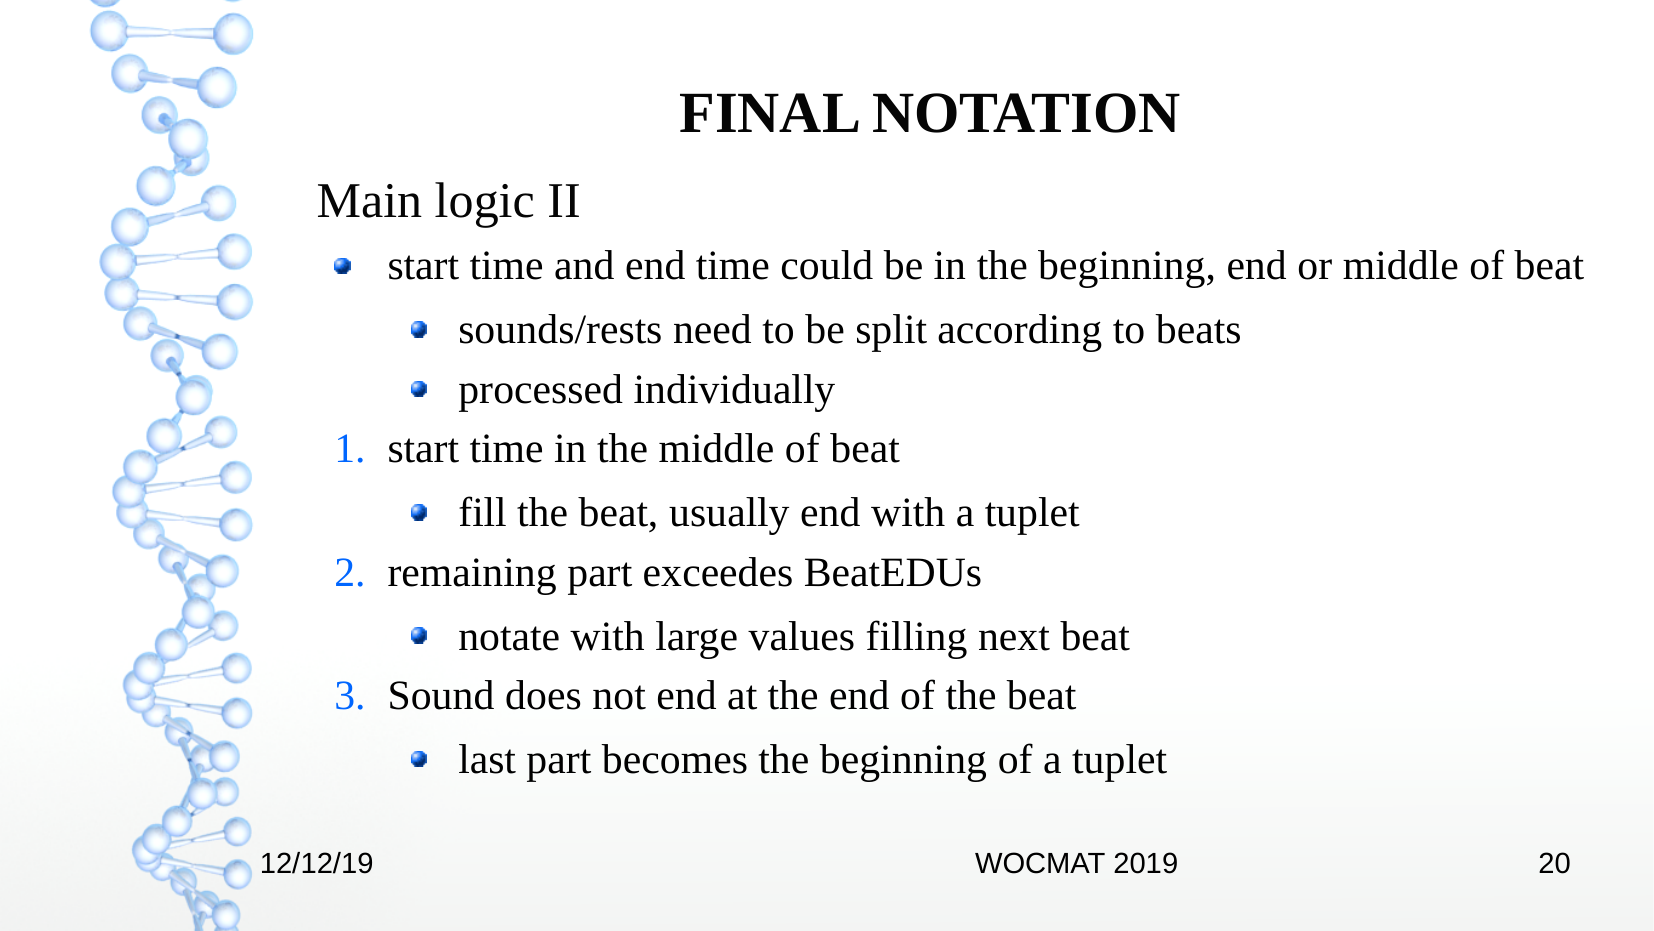

# FINAL NOTATION
Main logic II
start time and end time could be in the beginning, end or middle of beat
sounds/rests need to be split according to beats
processed individually
start time in the middle of beat
fill the beat, usually end with a tuplet
remaining part exceedes BeatEDUs
notate with large values filling next beat
Sound does not end at the end of the beat
last part becomes the beginning of a tuplet
12/12/19
WOCMAT 2019
20